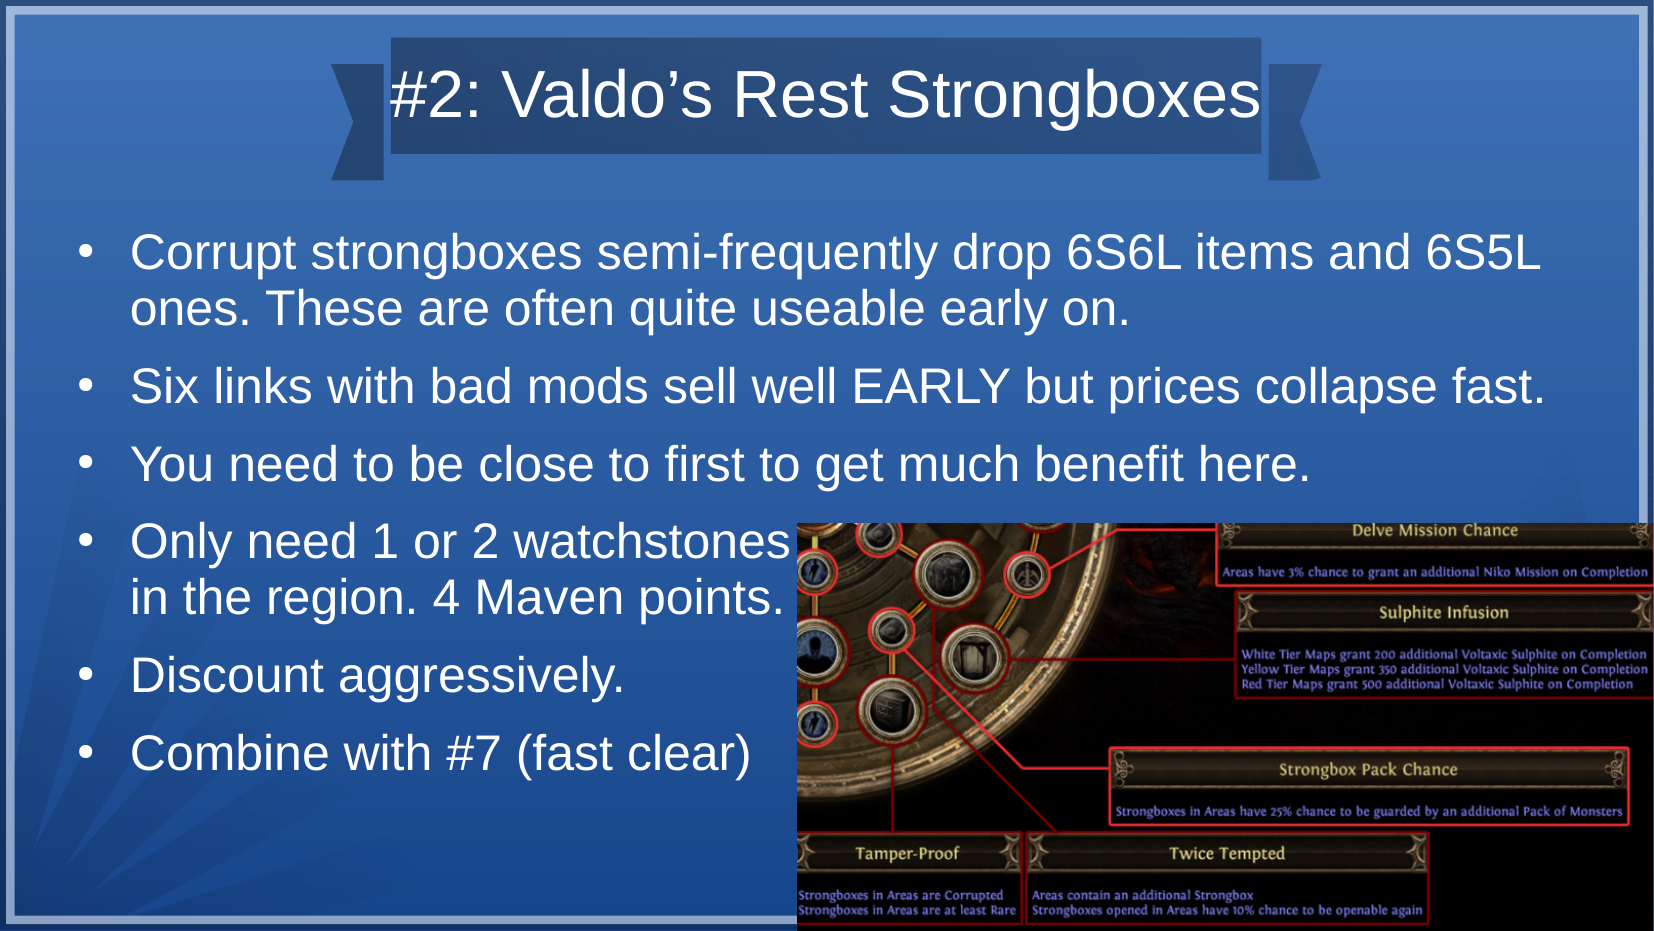

# #2: Valdo’s Rest Strongboxes
Corrupt strongboxes semi-frequently drop 6S6L items and 6S5L ones. These are often quite useable early on.
Six links with bad mods sell well EARLY but prices collapse fast.
You need to be close to first to get much benefit here.
Only need 1 or 2 watchstones in the region. 4 Maven points.
Discount aggressively.
Combine with #7 (fast clear)